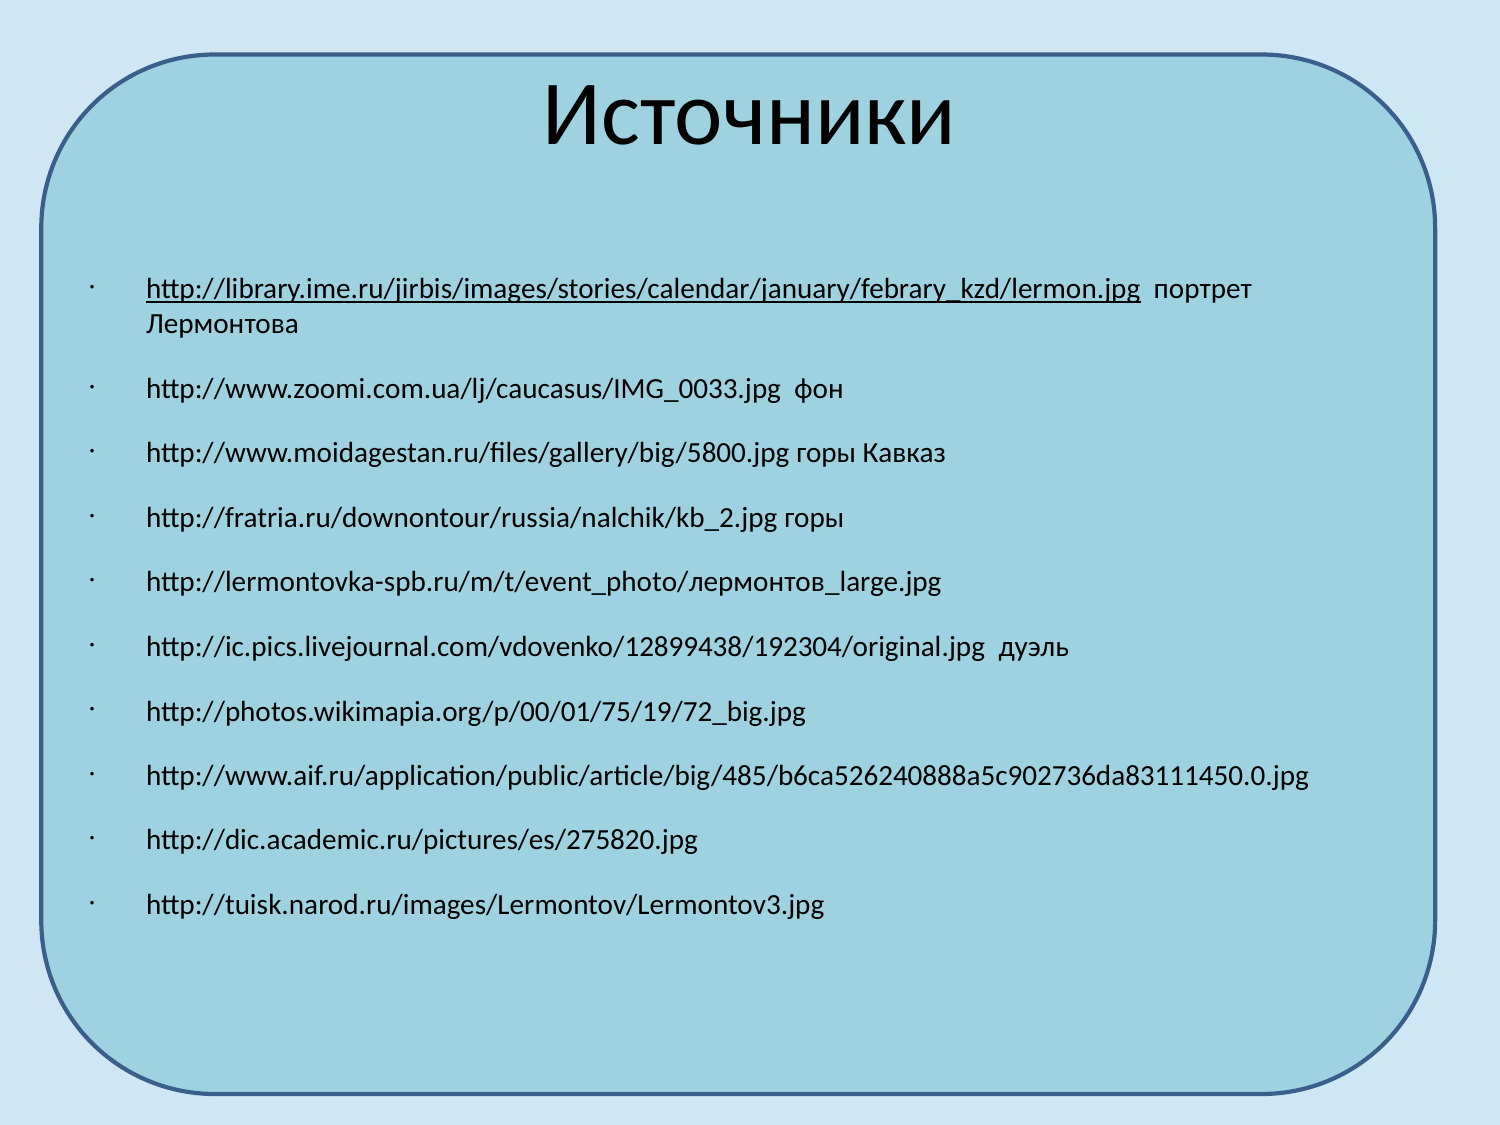

# Источники
http://library.ime.ru/jirbis/images/stories/calendar/january/febrary_kzd/lermon.jpg портрет Лермонтова
http://www.zoomi.com.ua/lj/caucasus/IMG_0033.jpg фон
http://www.moidagestan.ru/files/gallery/big/5800.jpg горы Кавказ
http://fratria.ru/downontour/russia/nalchik/kb_2.jpg горы
http://lermontovka-spb.ru/m/t/event_photo/лермонтов_large.jpg
http://ic.pics.livejournal.com/vdovenko/12899438/192304/original.jpg дуэль
http://photos.wikimapia.org/p/00/01/75/19/72_big.jpg
http://www.aif.ru/application/public/article/big/485/b6ca526240888a5c902736da83111450.0.jpg
http://dic.academic.ru/pictures/es/275820.jpg
http://tuisk.narod.ru/images/Lermontov/Lermontov3.jpg